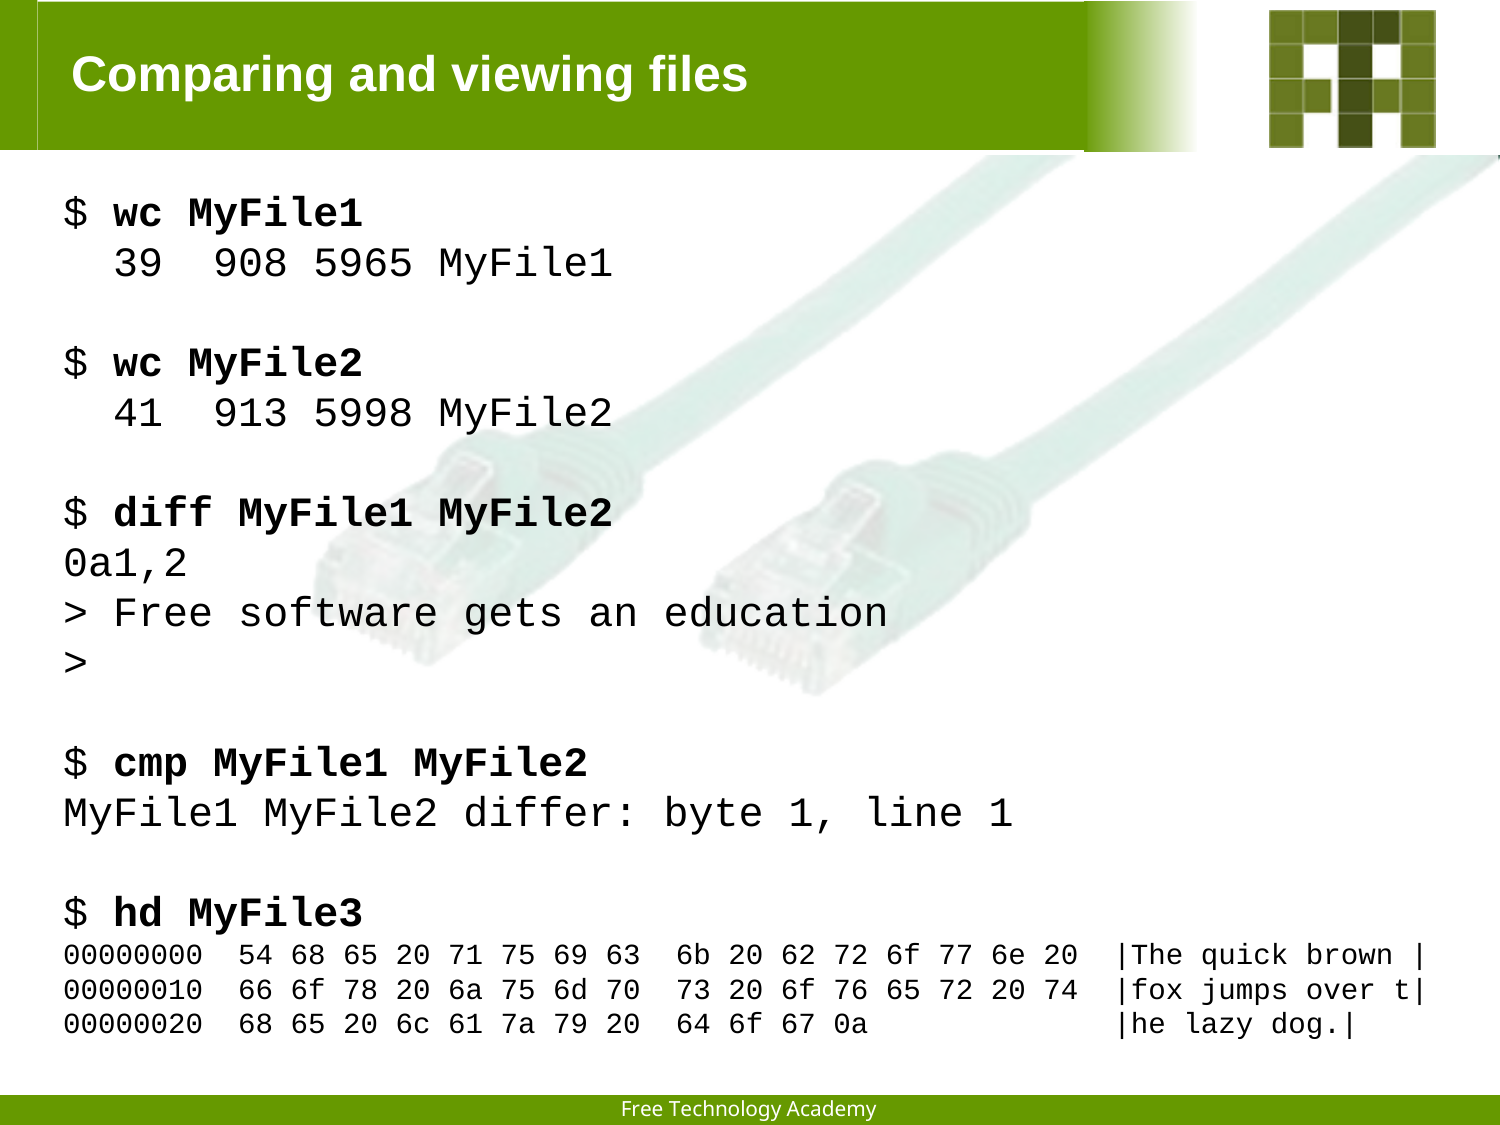

# Comparing and viewing files
$ wc MyFile1
 39 908 5965 MyFile1
$ wc MyFile2
 41 913 5998 MyFile2
$ diff MyFile1 MyFile2
0a1,2
> Free software gets an education
>
$ cmp MyFile1 MyFile2
MyFile1 MyFile2 differ: byte 1, line 1
$ hd MyFile3
00000000 54 68 65 20 71 75 69 63 6b 20 62 72 6f 77 6e 20 |The quick brown |
00000010 66 6f 78 20 6a 75 6d 70 73 20 6f 76 65 72 20 74 |fox jumps over t|
00000020 68 65 20 6c 61 7a 79 20 64 6f 67 0a |he lazy dog.|